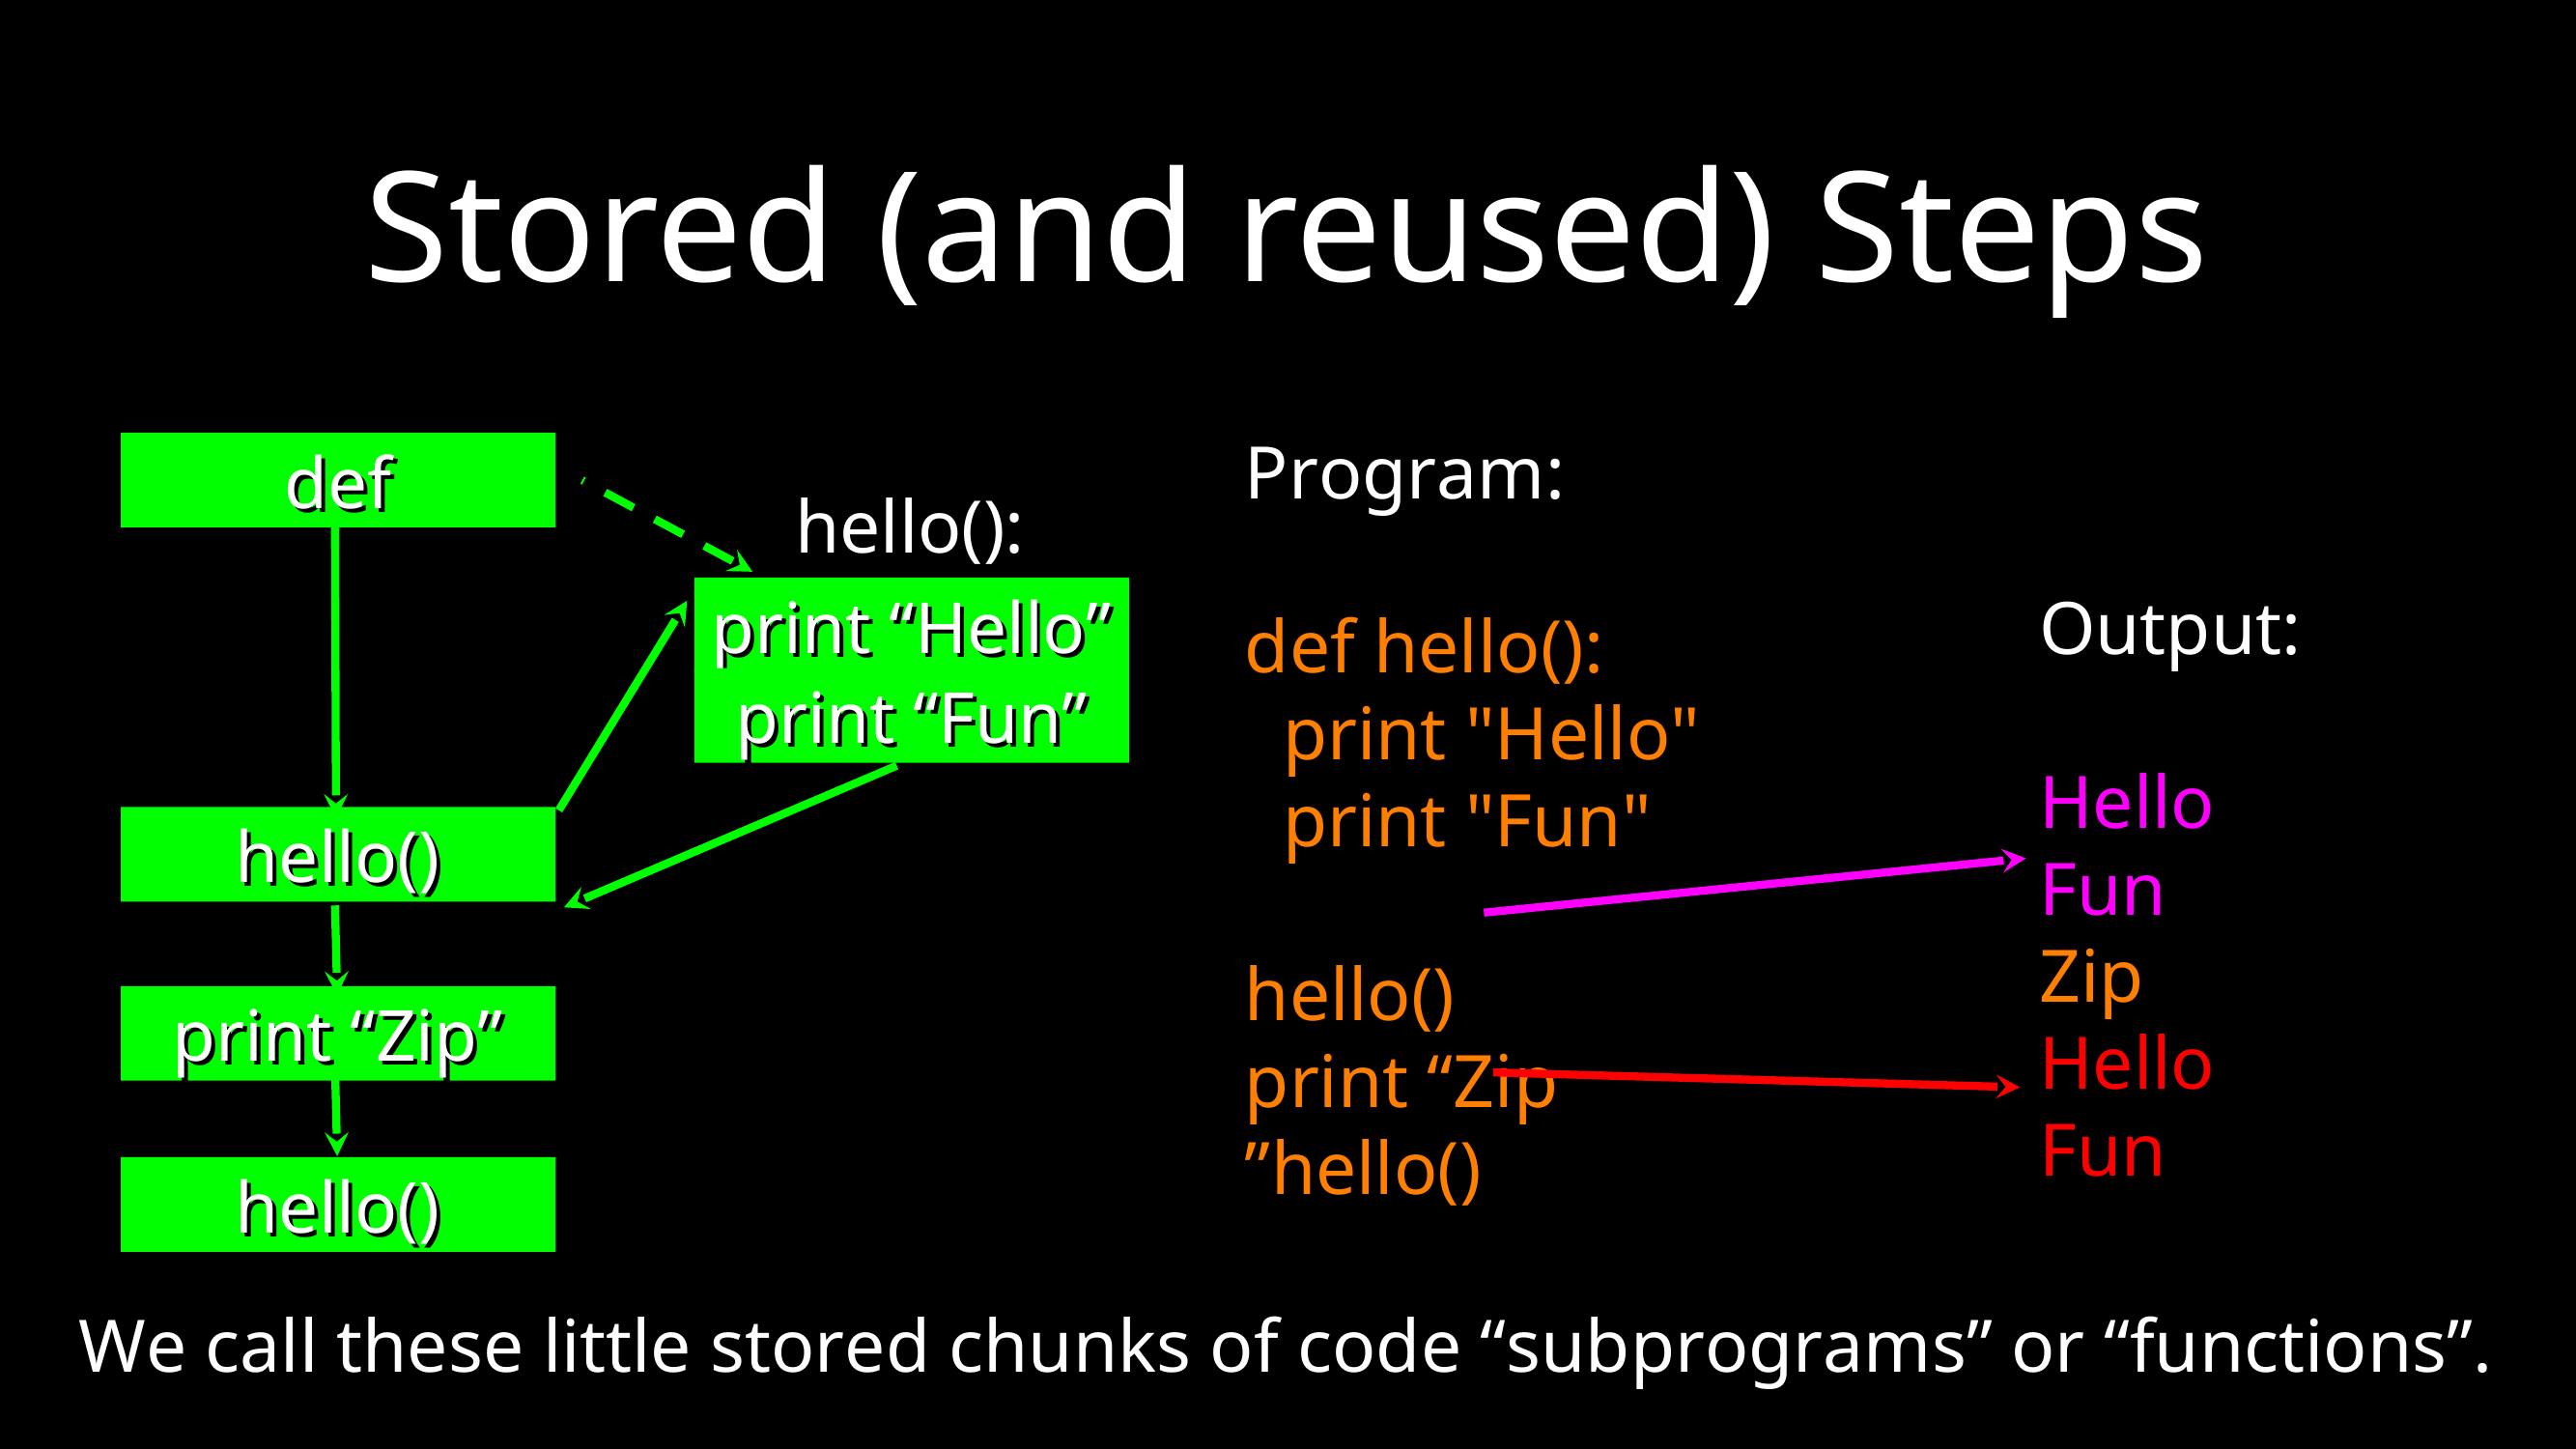

# Stored (and reused) Steps
Program:
def hello():
 print "Hello"
 print "Fun"
hello()
print “Zip
”hello()
def
hello():
print “Hello”
Output:
Hello
Fun
Zip
Hello
Fun
print “Fun”
hello()
print “Zip”
hello()
We call these little stored chunks of code “subprograms” or “functions”.